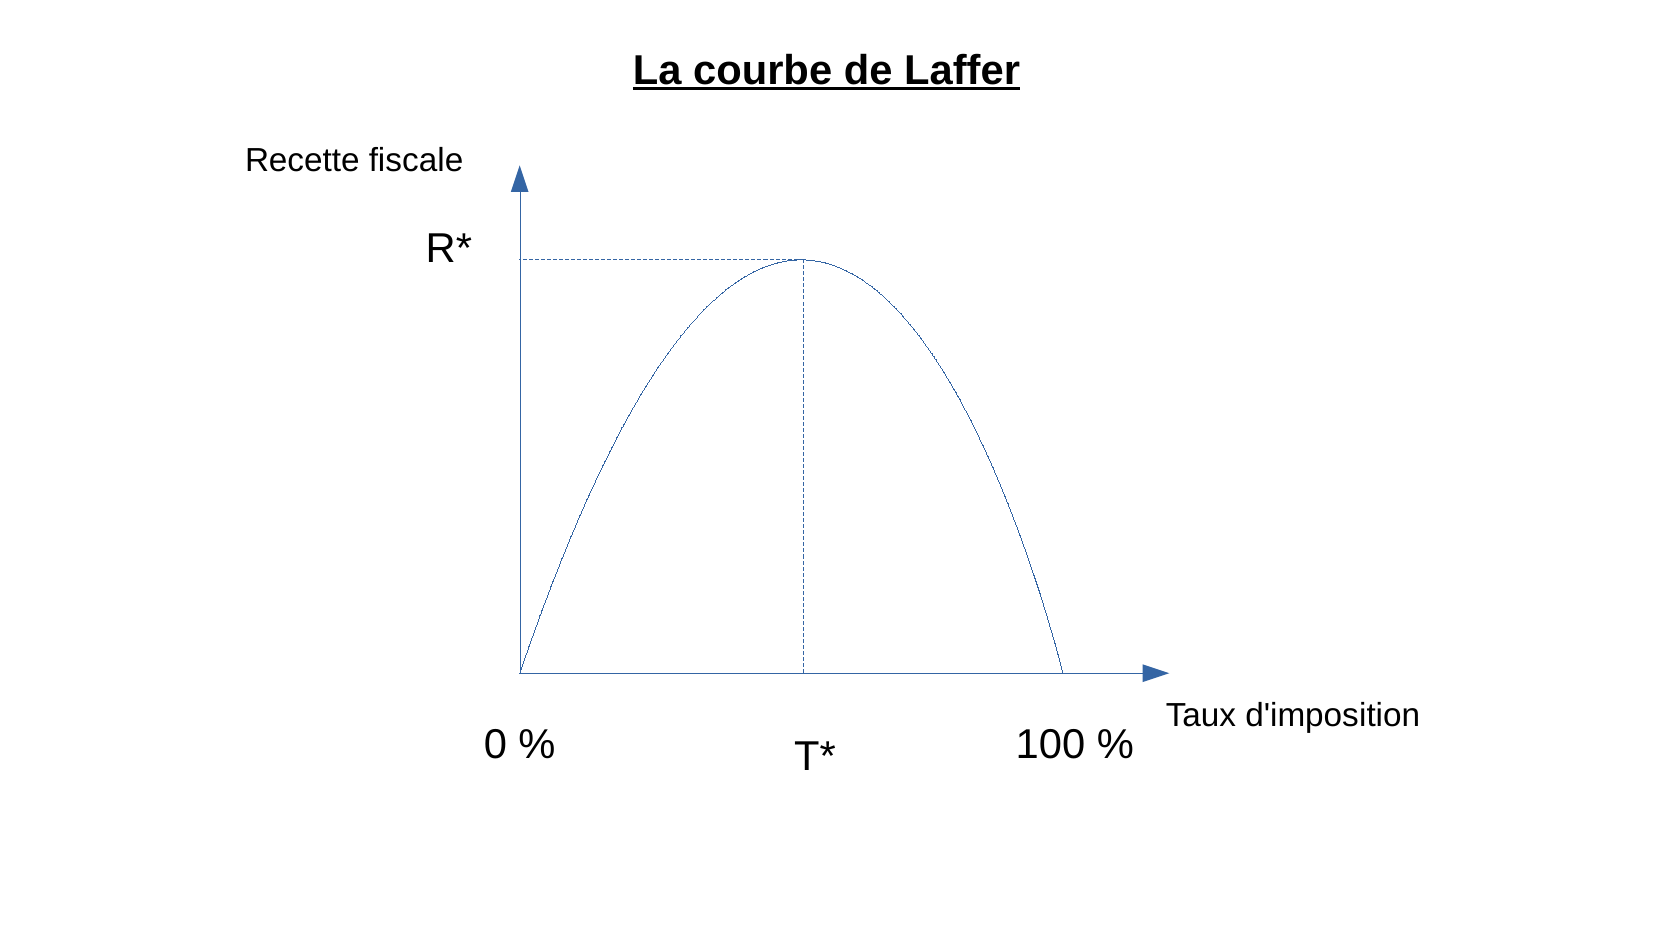

# La courbe de Laffer
Recette fiscale
R*
Taux d'imposition
0 %
100 %
T*